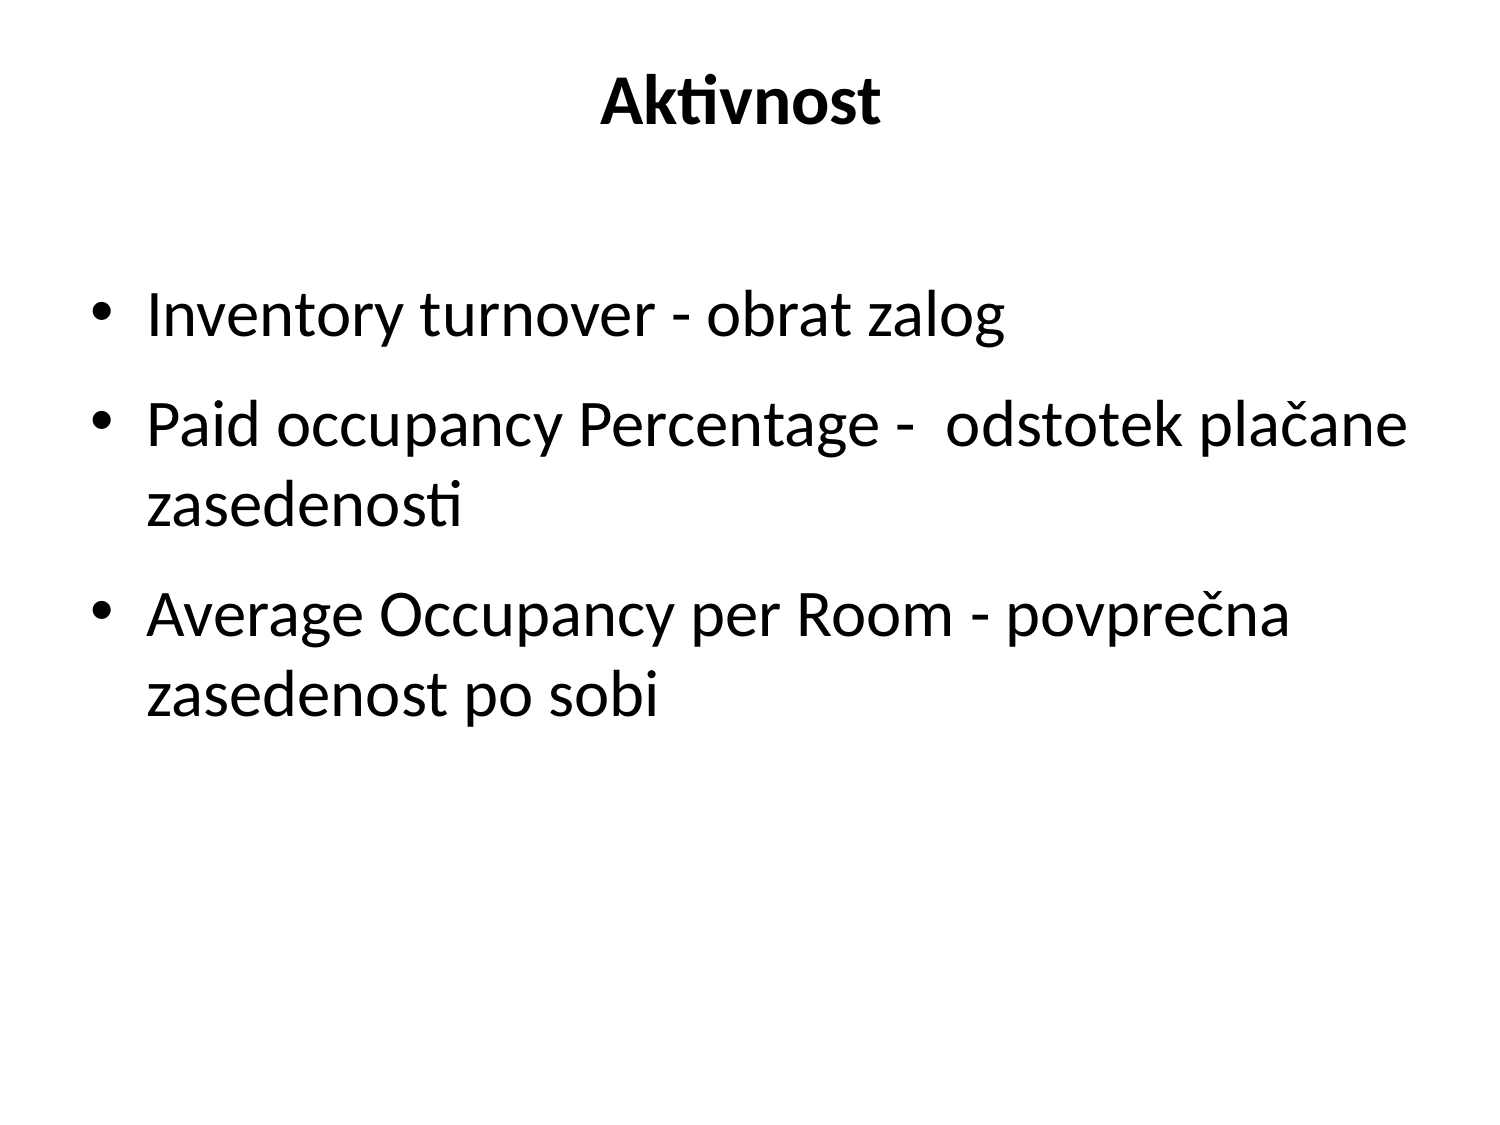

# Aktivnost
Inventory turnover - obrat zalog
Paid occupancy Percentage - odstotek plačane zasedenosti
Average Occupancy per Room - povprečna zasedenost po sobi